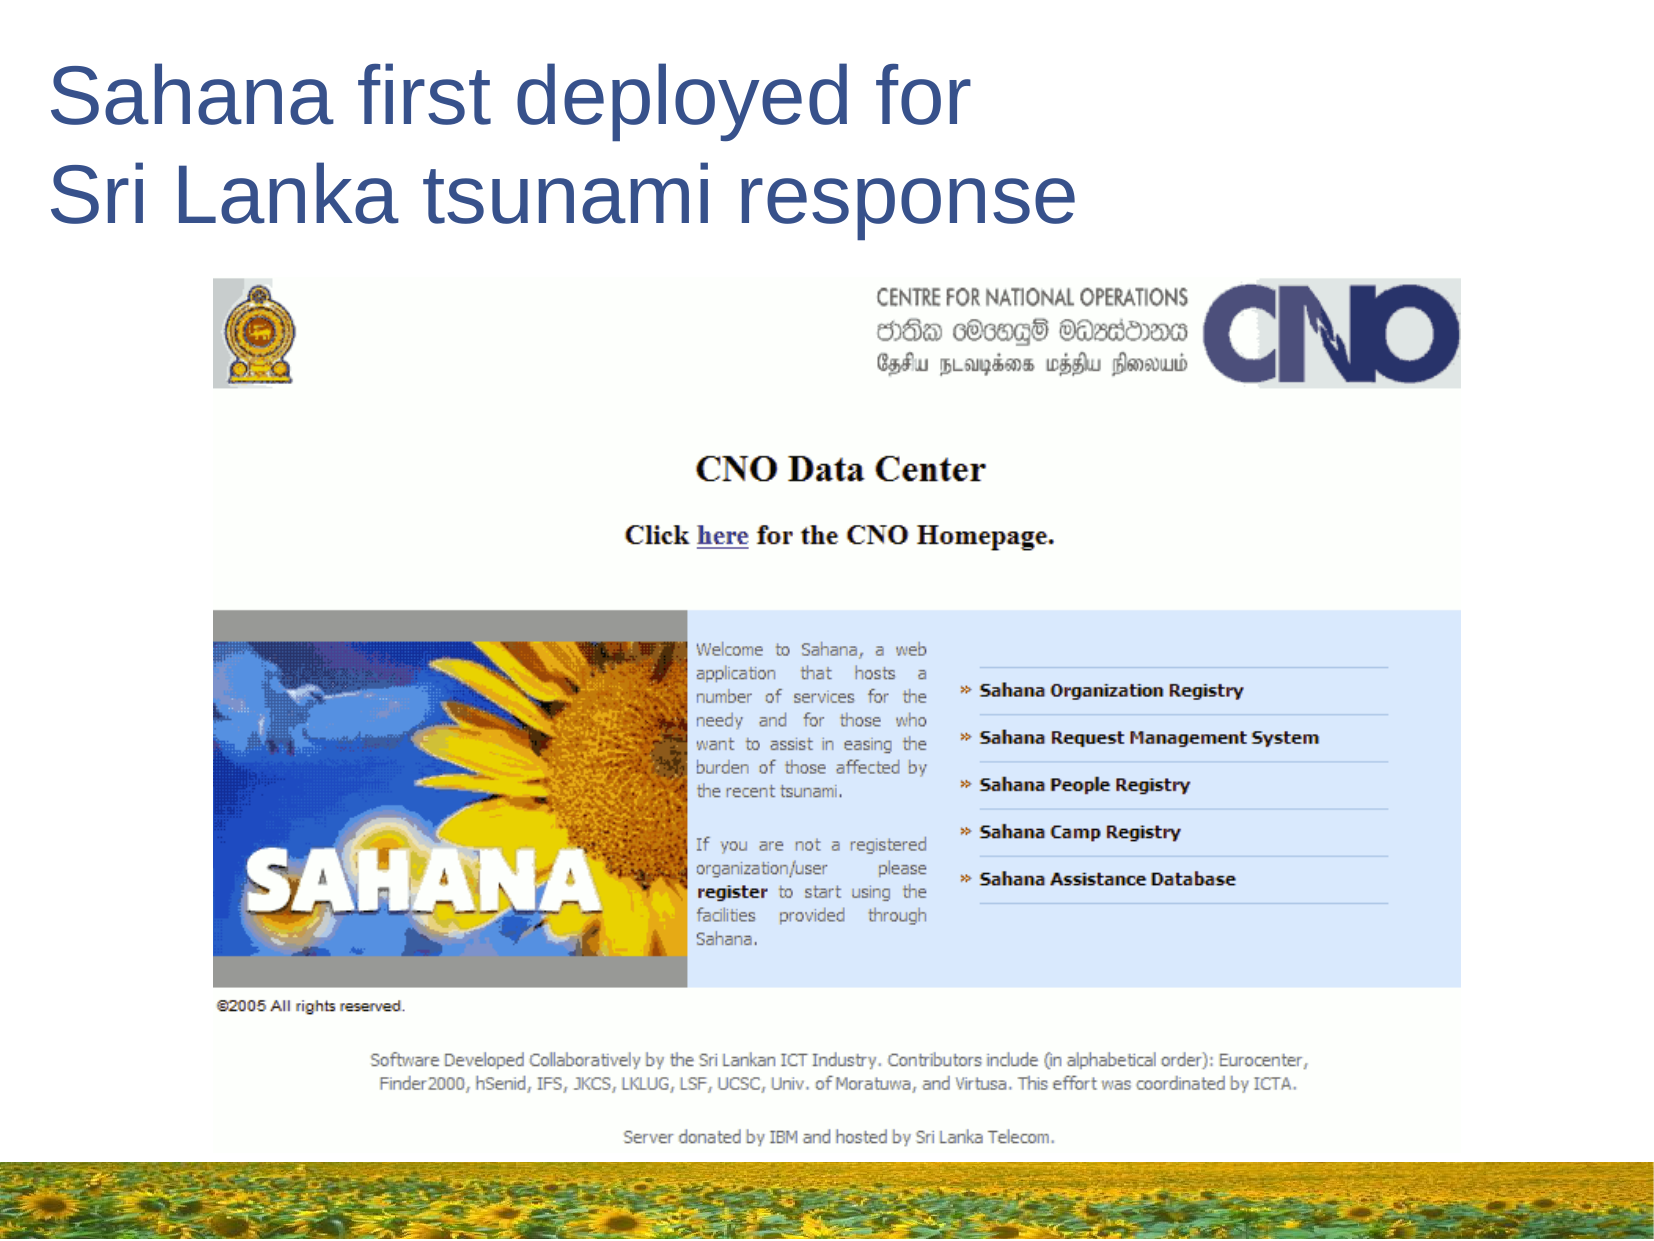

Sahana first deployed for
Sri Lanka tsunami response